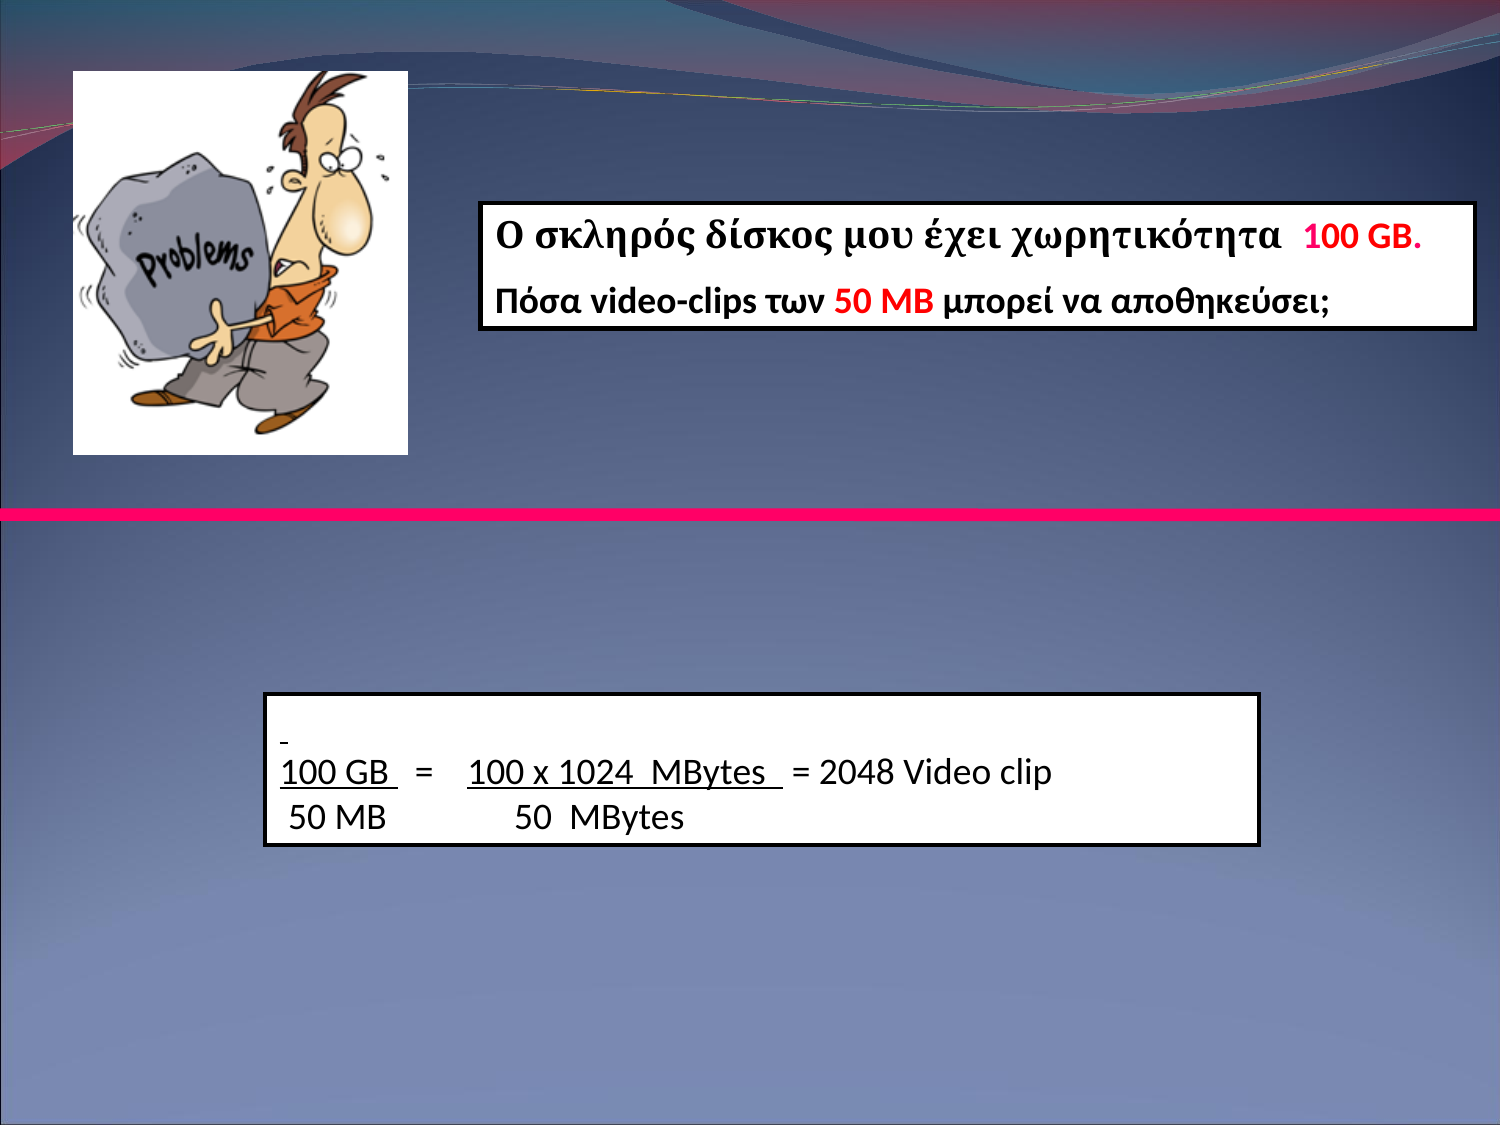

Ο σκληρός δίσκος μου έχει χωρητικότητα 100 GB.
Πόσα video-clips των 50 ΜΒ μπορεί να αποθηκεύσει;
100 GB = 100 x 1024 MBytes = 2048 Video clip
 50 MB 50 MBytes